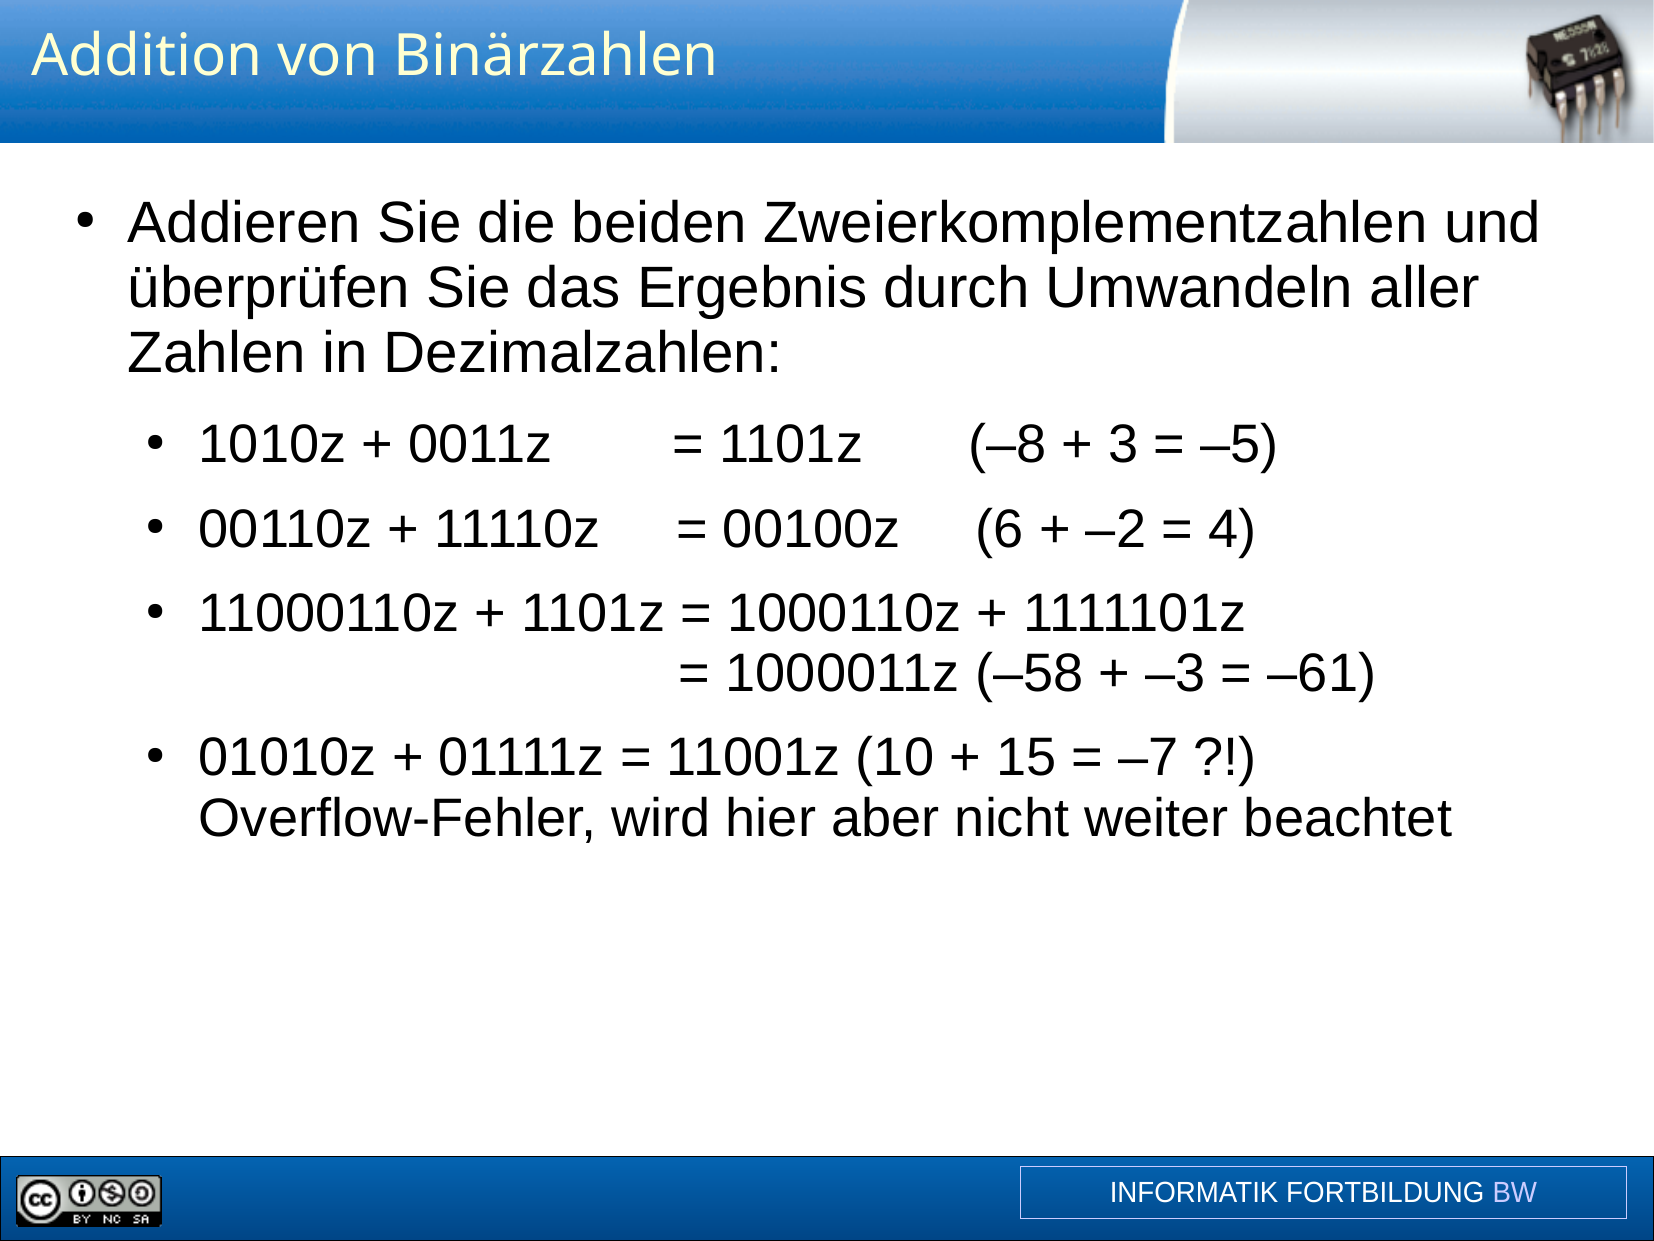

# Addition von Binärzahlen
Addieren Sie die beiden Zweierkomplementzahlen und überprüfen Sie das Ergebnis durch Umwandeln aller Zahlen in Dezimalzahlen :
1010z + 0011z = 1101z (–8 + 3 = –5)
00110z + 11110z = 00100z (6 + –2 = 4)
11000110z + 1101z = 1000110z + 1111101z
 = 1000011z (–58 + –3 = –61)
01010z + 01111z = 11001z (10 + 15 = –7 ?!)
Overflow-Fehler, wird hier aber nicht weiter beachtet